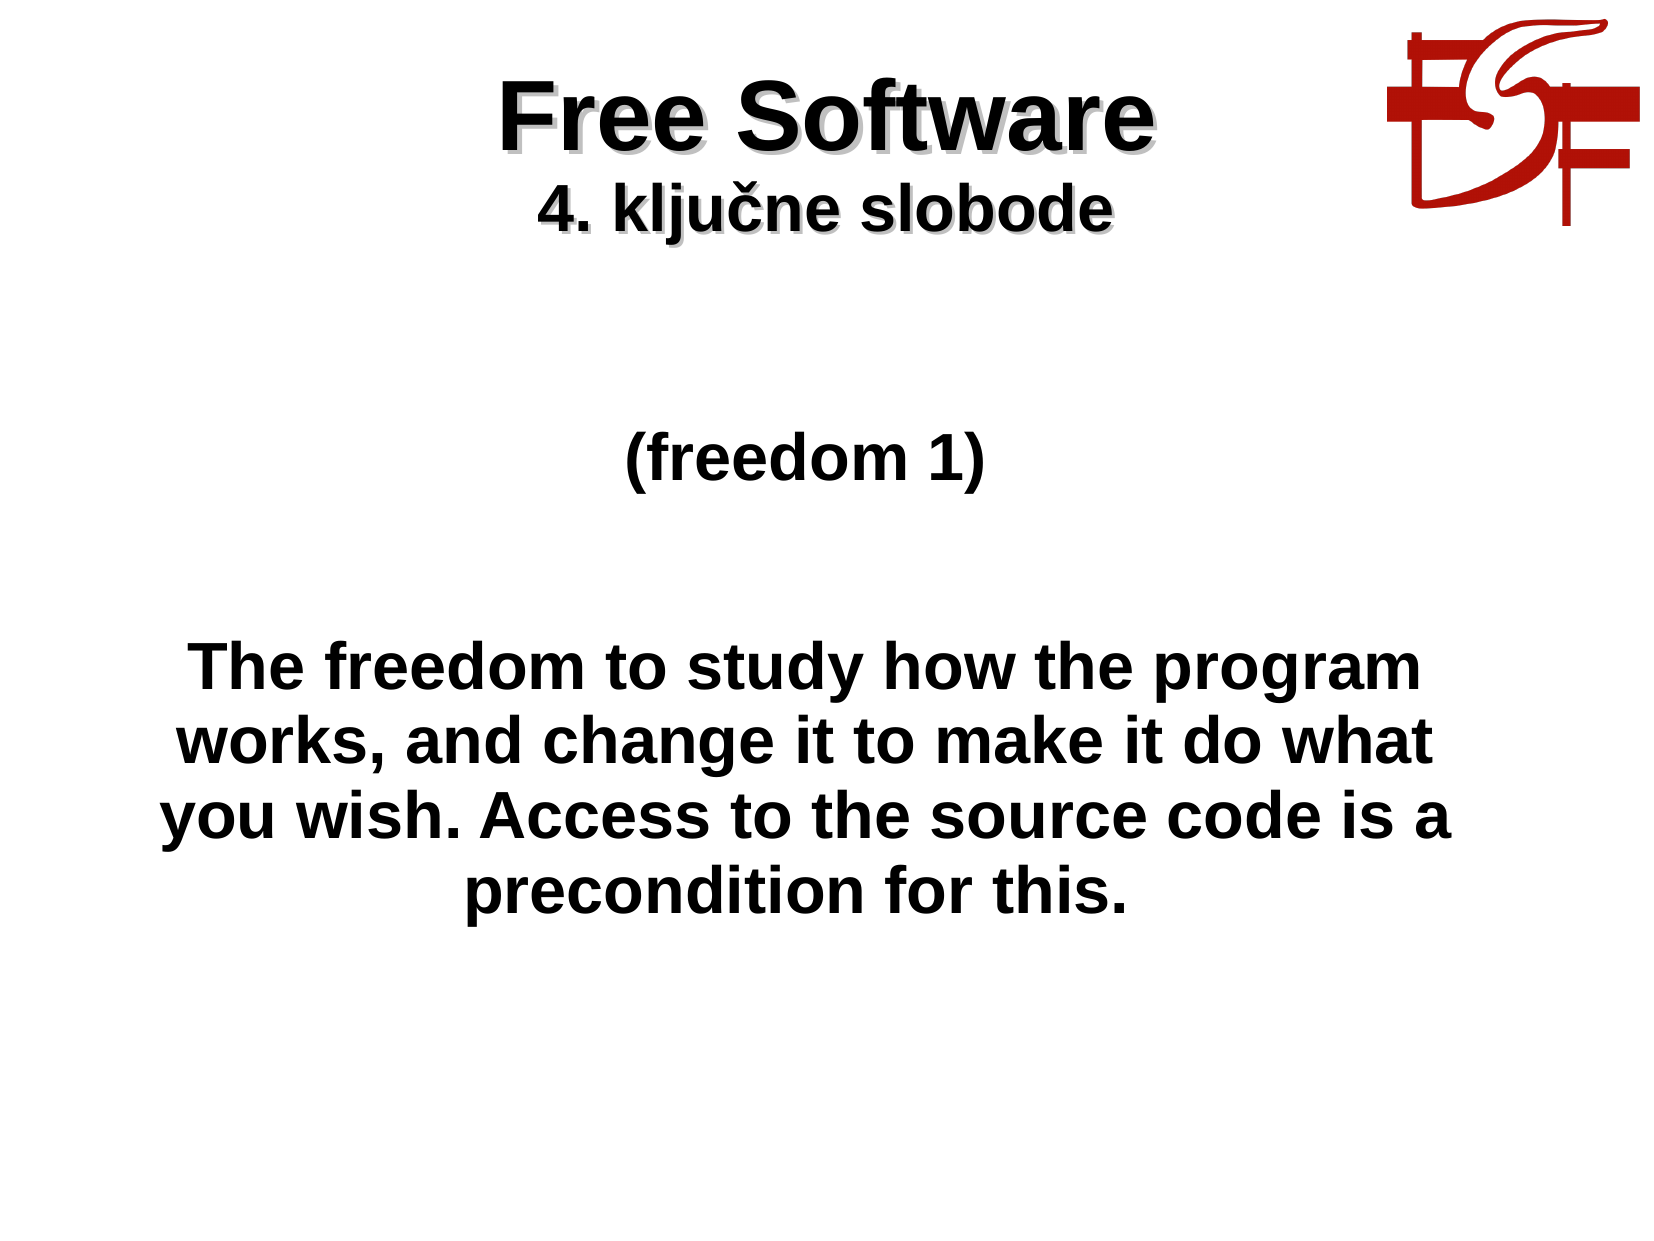

# Free Software 4. ključne slobode
(freedom 1)
The freedom to study how the program works, and change it to make it do what you wish. Access to the source code is a precondition for this.